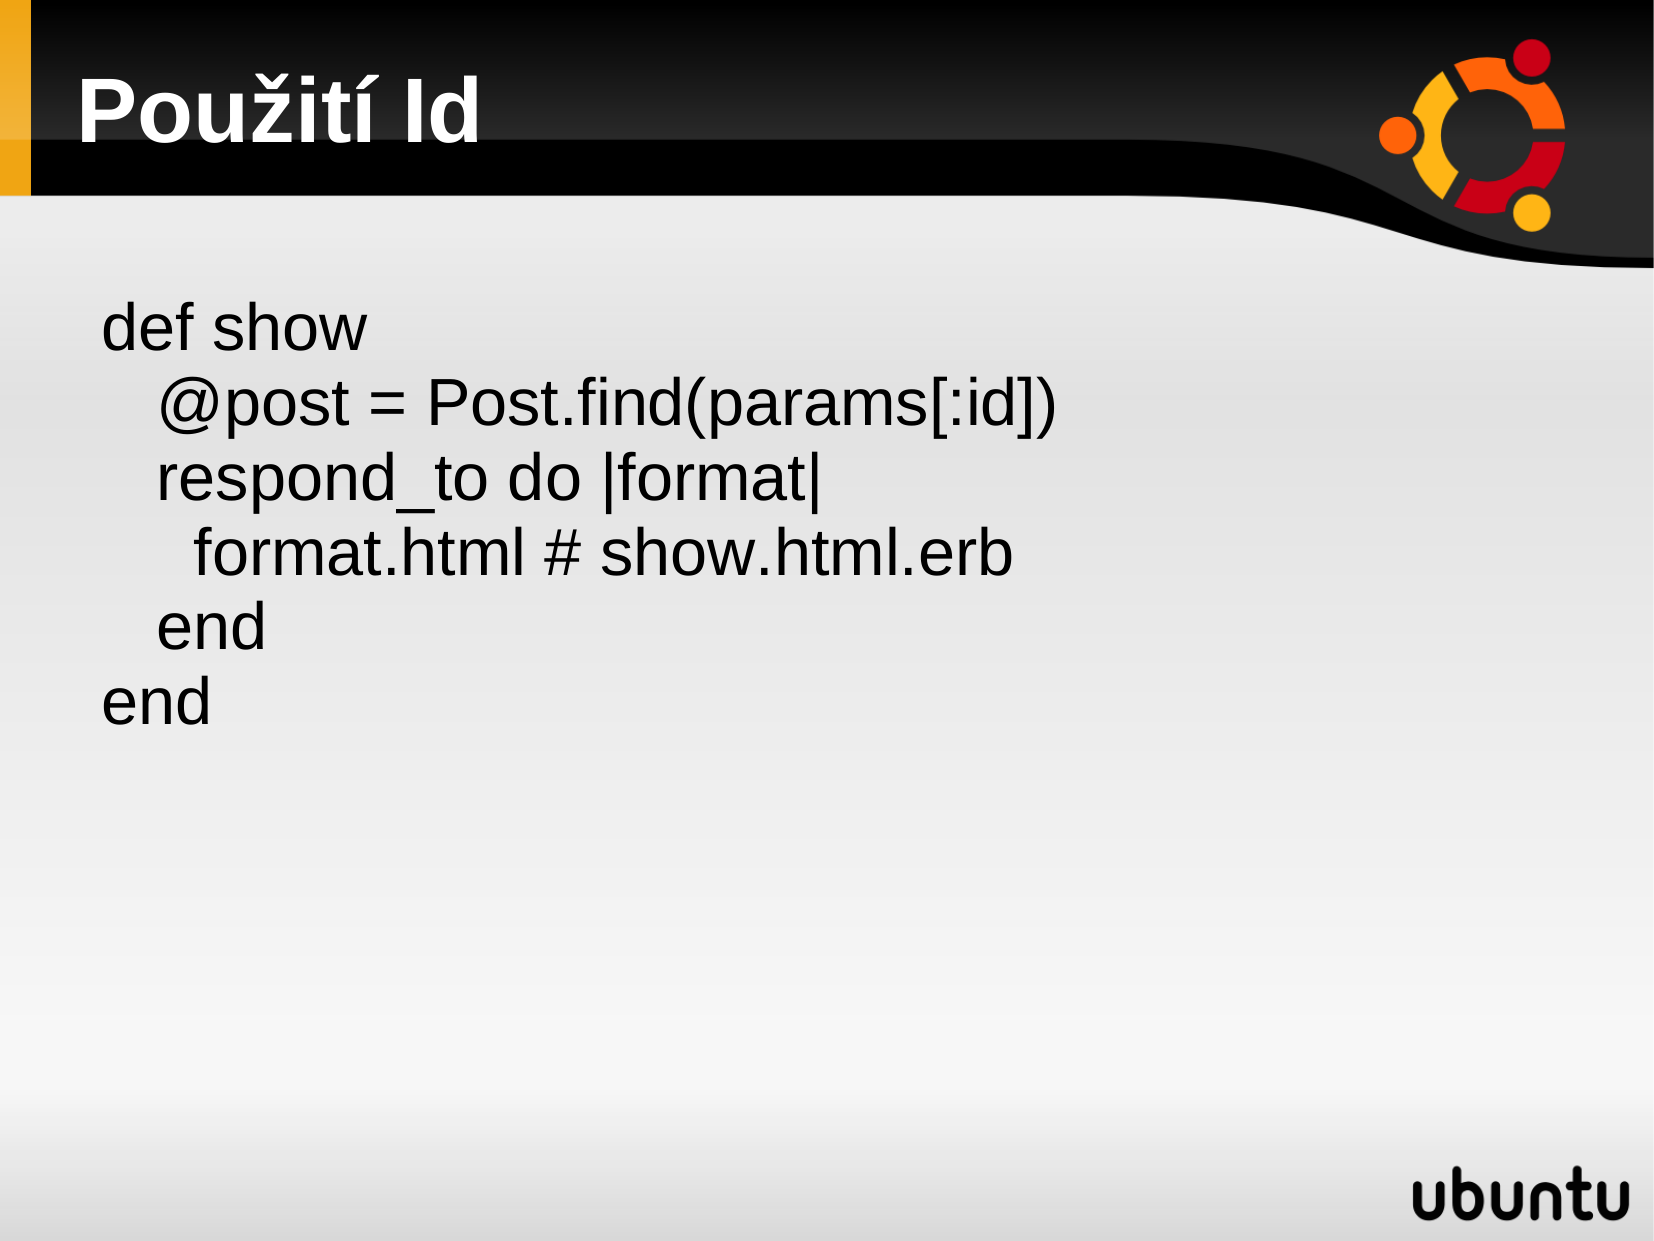

# Použití Id
 def show
 @post = Post.find(params[:id])
 respond_to do |format|
 format.html # show.html.erb
 end
 end